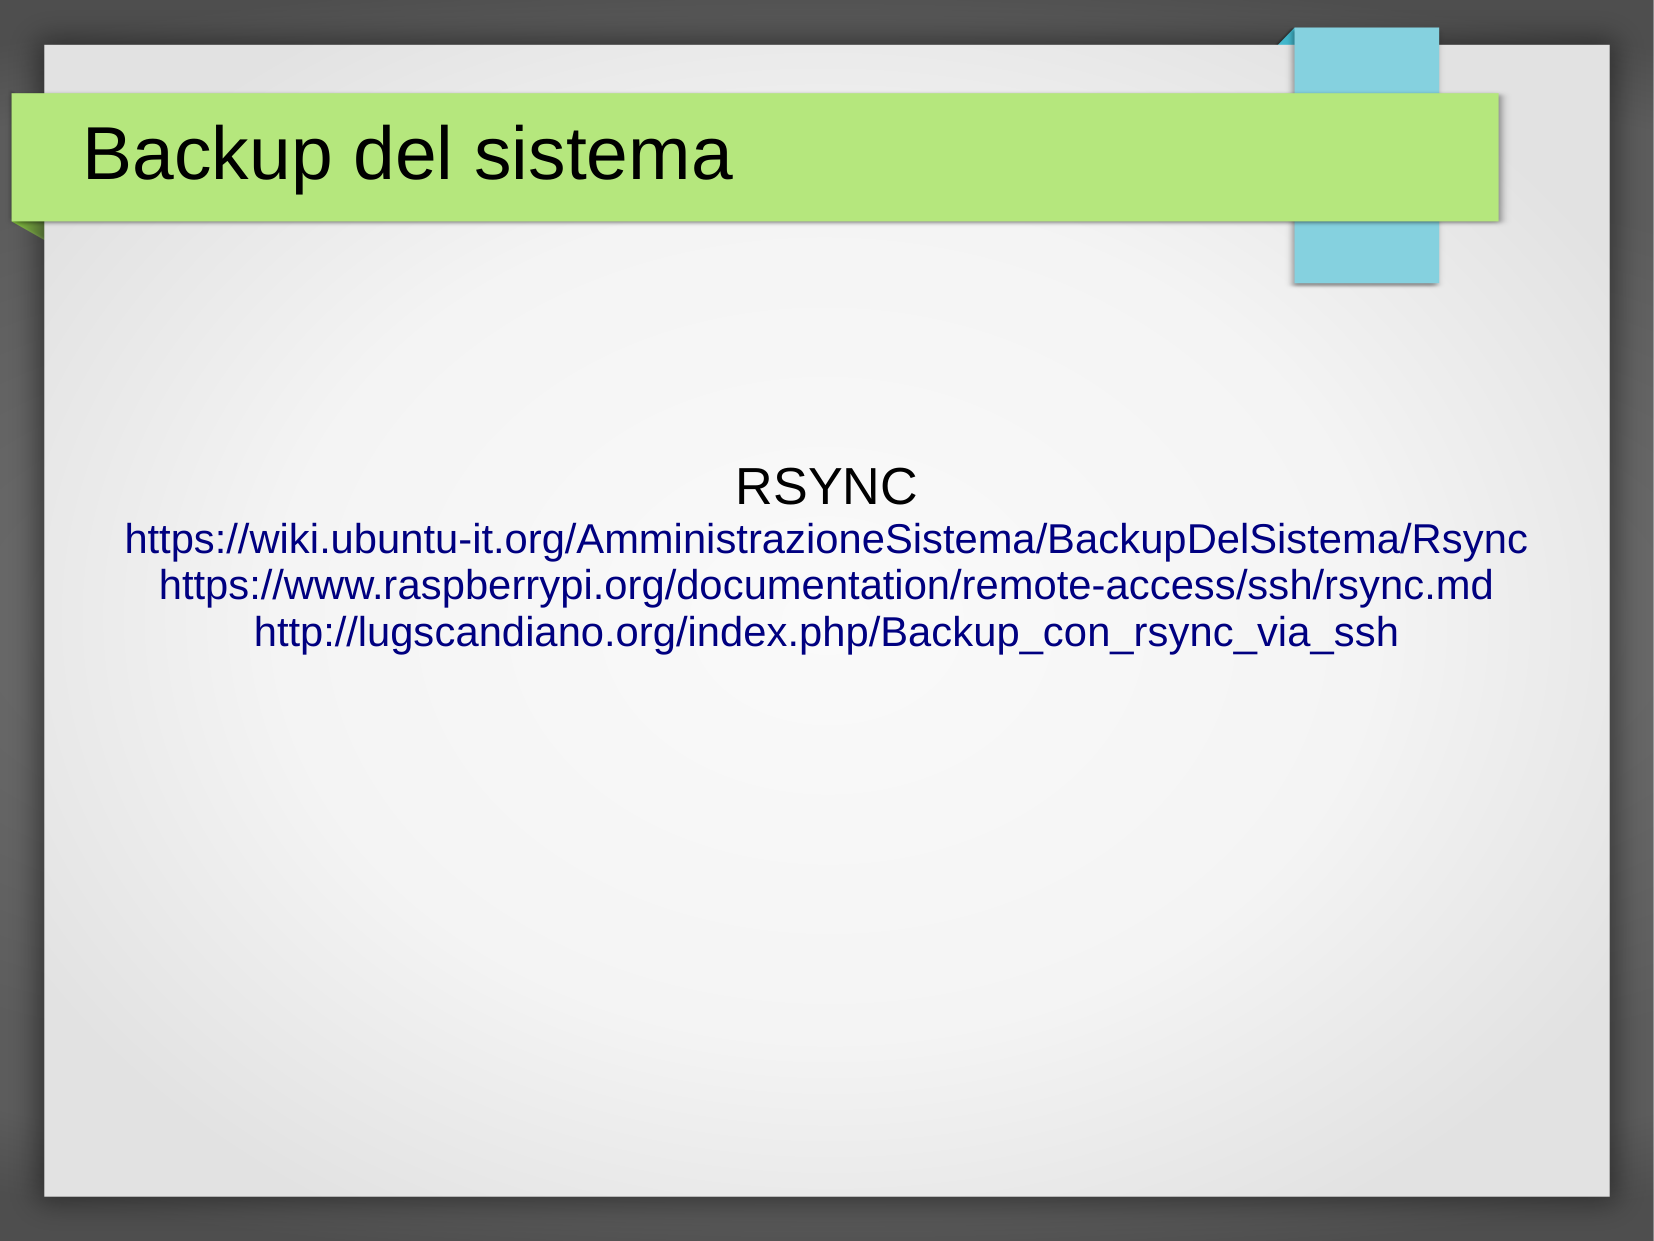

# Backup del sistema
RSYNC
https://wiki.ubuntu-it.org/AmministrazioneSistema/BackupDelSistema/Rsync
https://www.raspberrypi.org/documentation/remote-access/ssh/rsync.md
http://lugscandiano.org/index.php/Backup_con_rsync_via_ssh